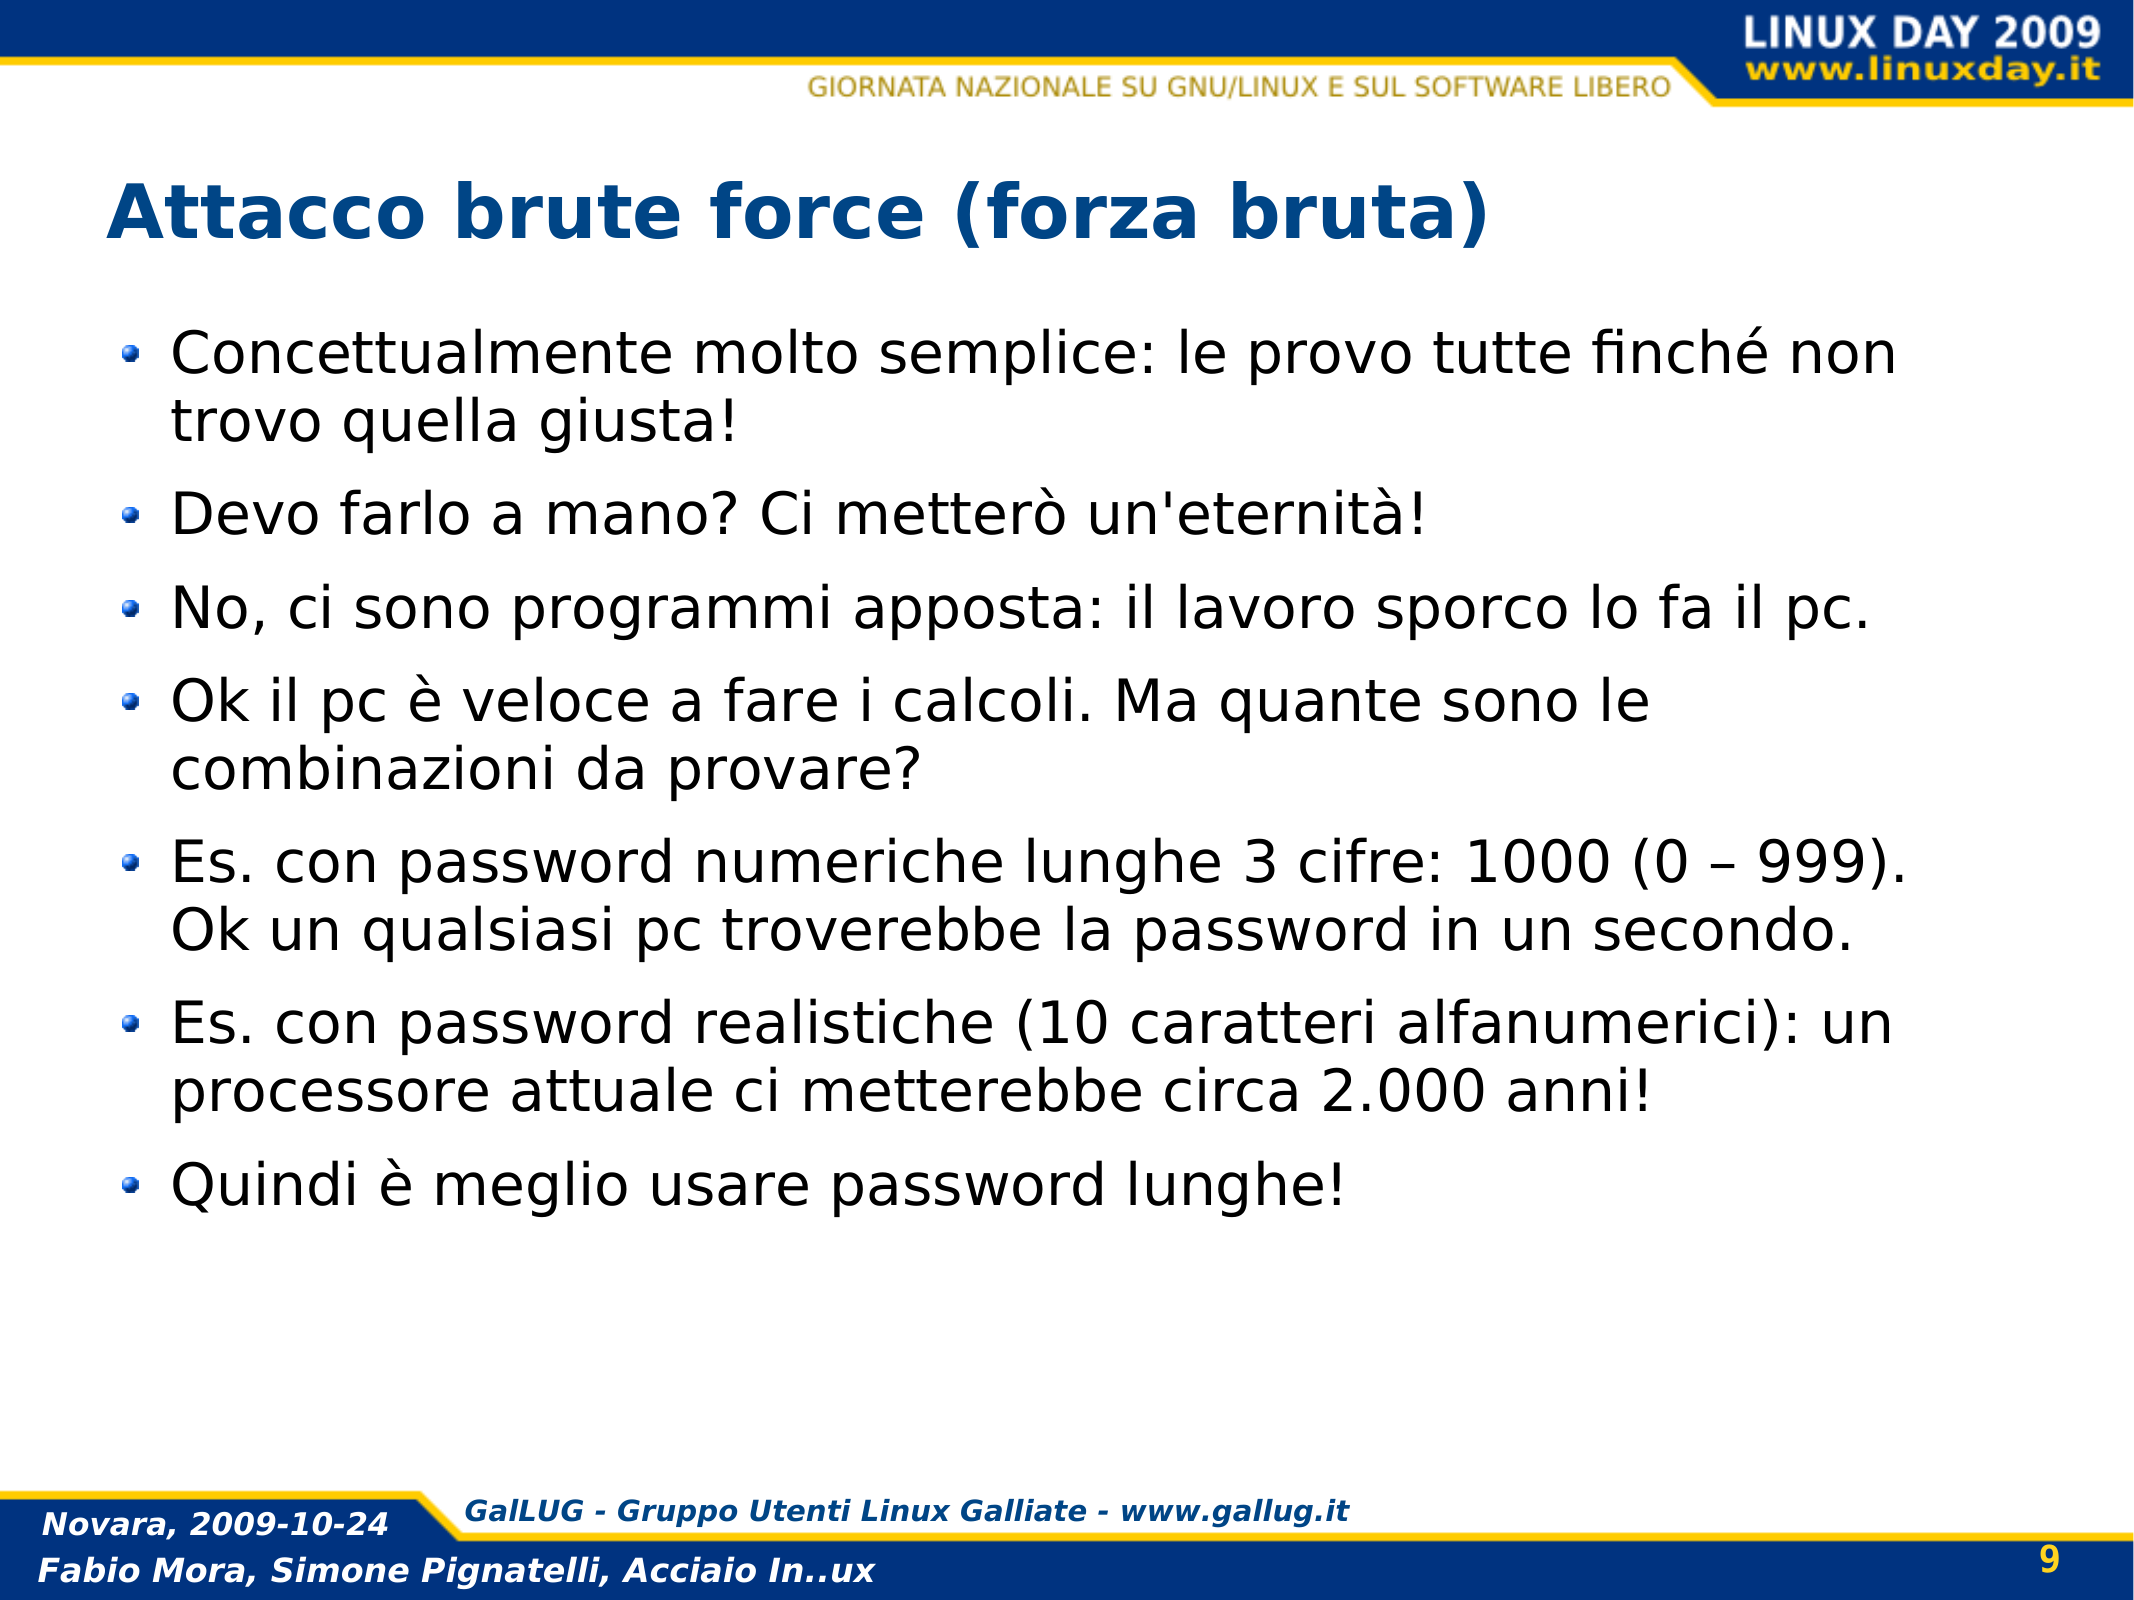

# Attacco brute force (forza bruta)
Concettualmente molto semplice: le provo tutte finché non trovo quella giusta!
Devo farlo a mano? Ci metterò un'eternità!
No, ci sono programmi apposta: il lavoro sporco lo fa il pc.
Ok il pc è veloce a fare i calcoli. Ma quante sono le combinazioni da provare?
Es. con password numeriche lunghe 3 cifre: 1000 (0 – 999).
Ok un qualsiasi pc troverebbe la password in un secondo.
Es. con password realistiche (10 caratteri alfanumerici): un processore attuale ci metterebbe circa 2.000 anni!
Quindi è meglio usare password lunghe!